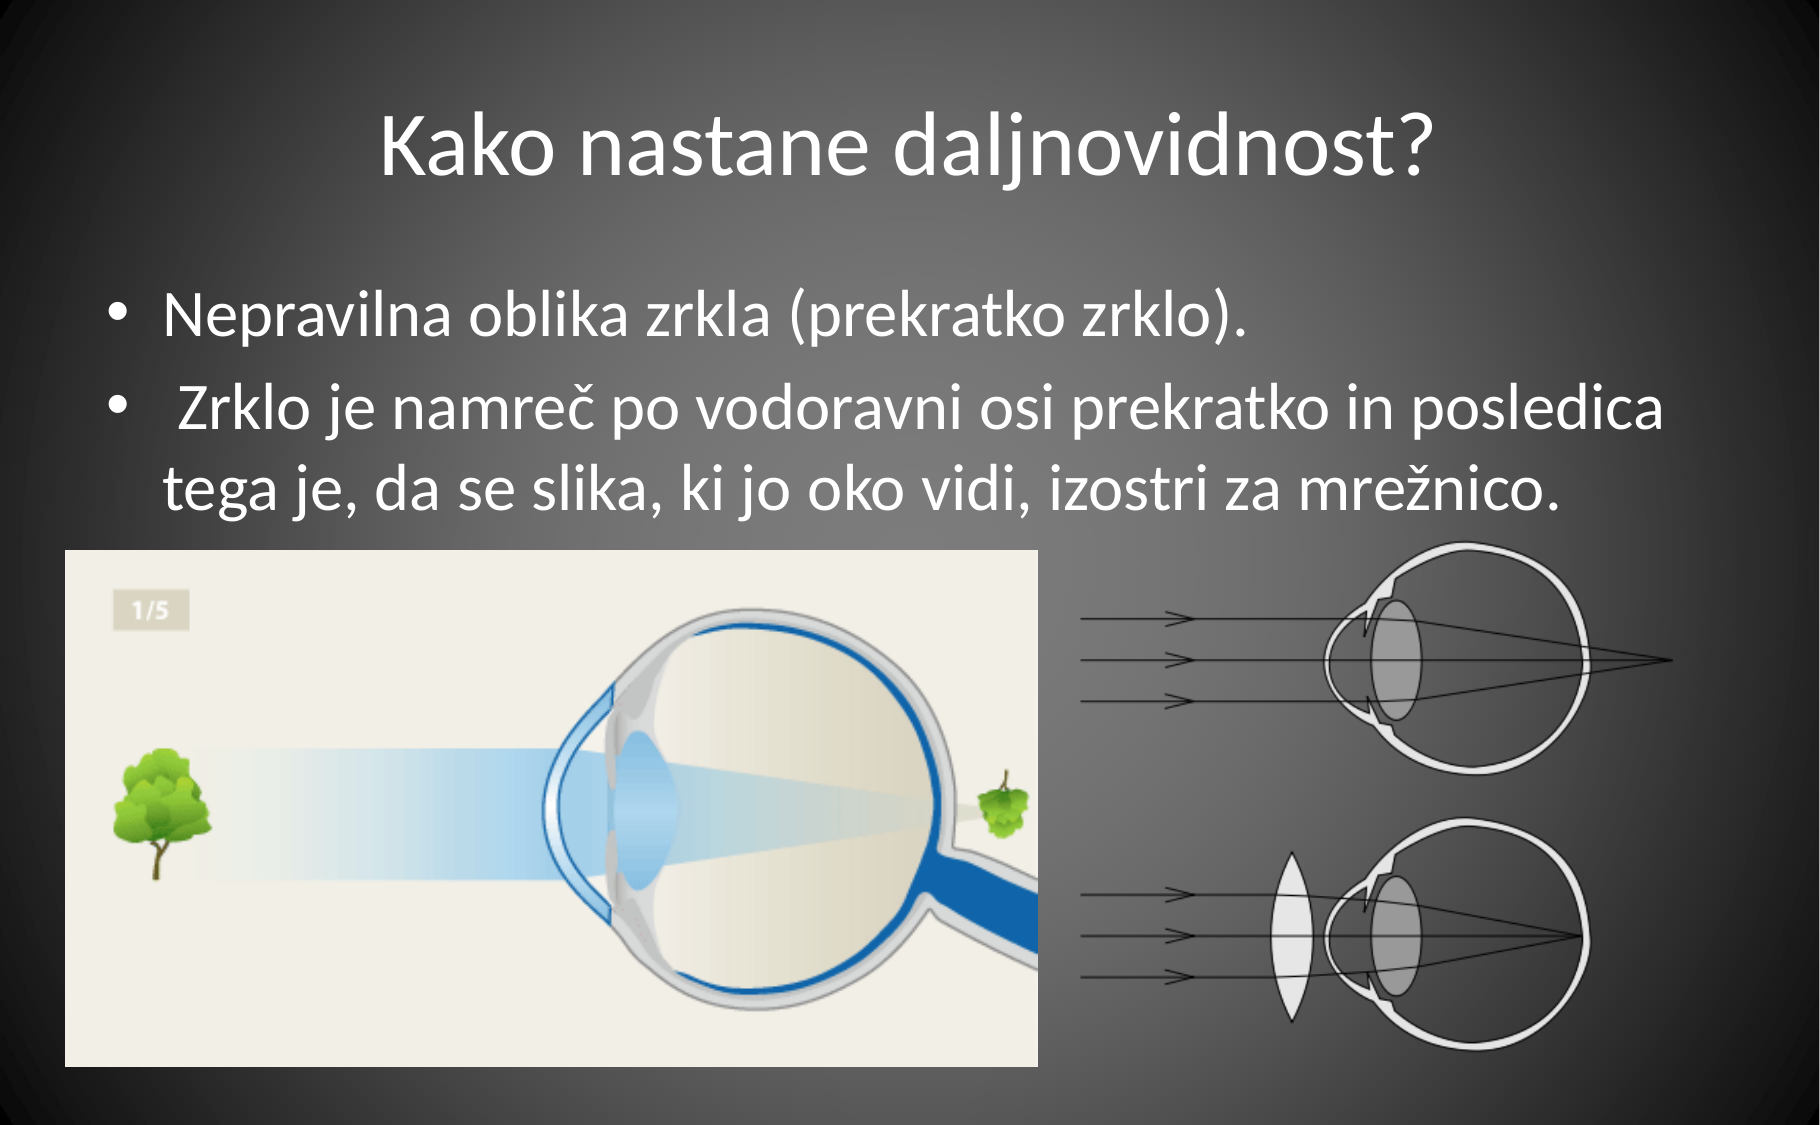

# Kako nastane daljnovidnost?
Nepravilna oblika zrkla (prekratko zrklo).
 Zrklo je namreč po vodoravni osi prekratko in posledica tega je, da se slika, ki jo oko vidi, izostri za mrežnico.